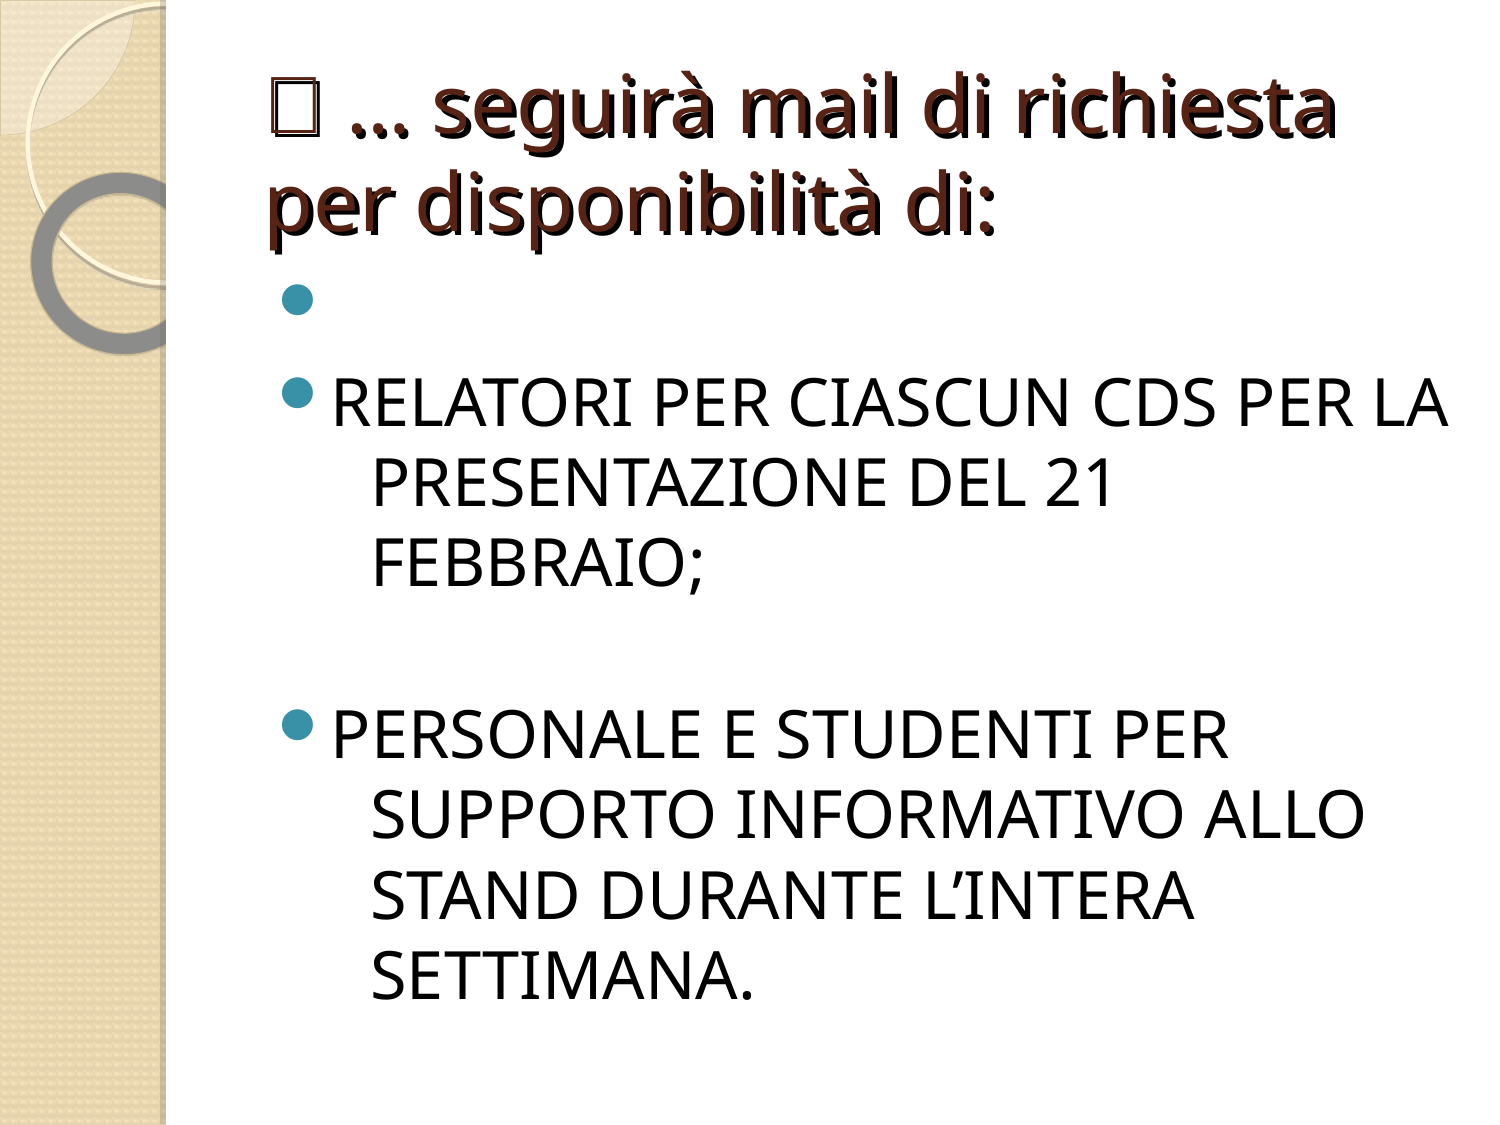

#  … seguirà mail di richiesta per disponibilità di:
RELATORI PER CIASCUN CDS PER LA PRESENTAZIONE DEL 21 FEBBRAIO;
PERSONALE E STUDENTI PER SUPPORTO INFORMATIVO ALLO STAND DURANTE L’INTERA SETTIMANA.